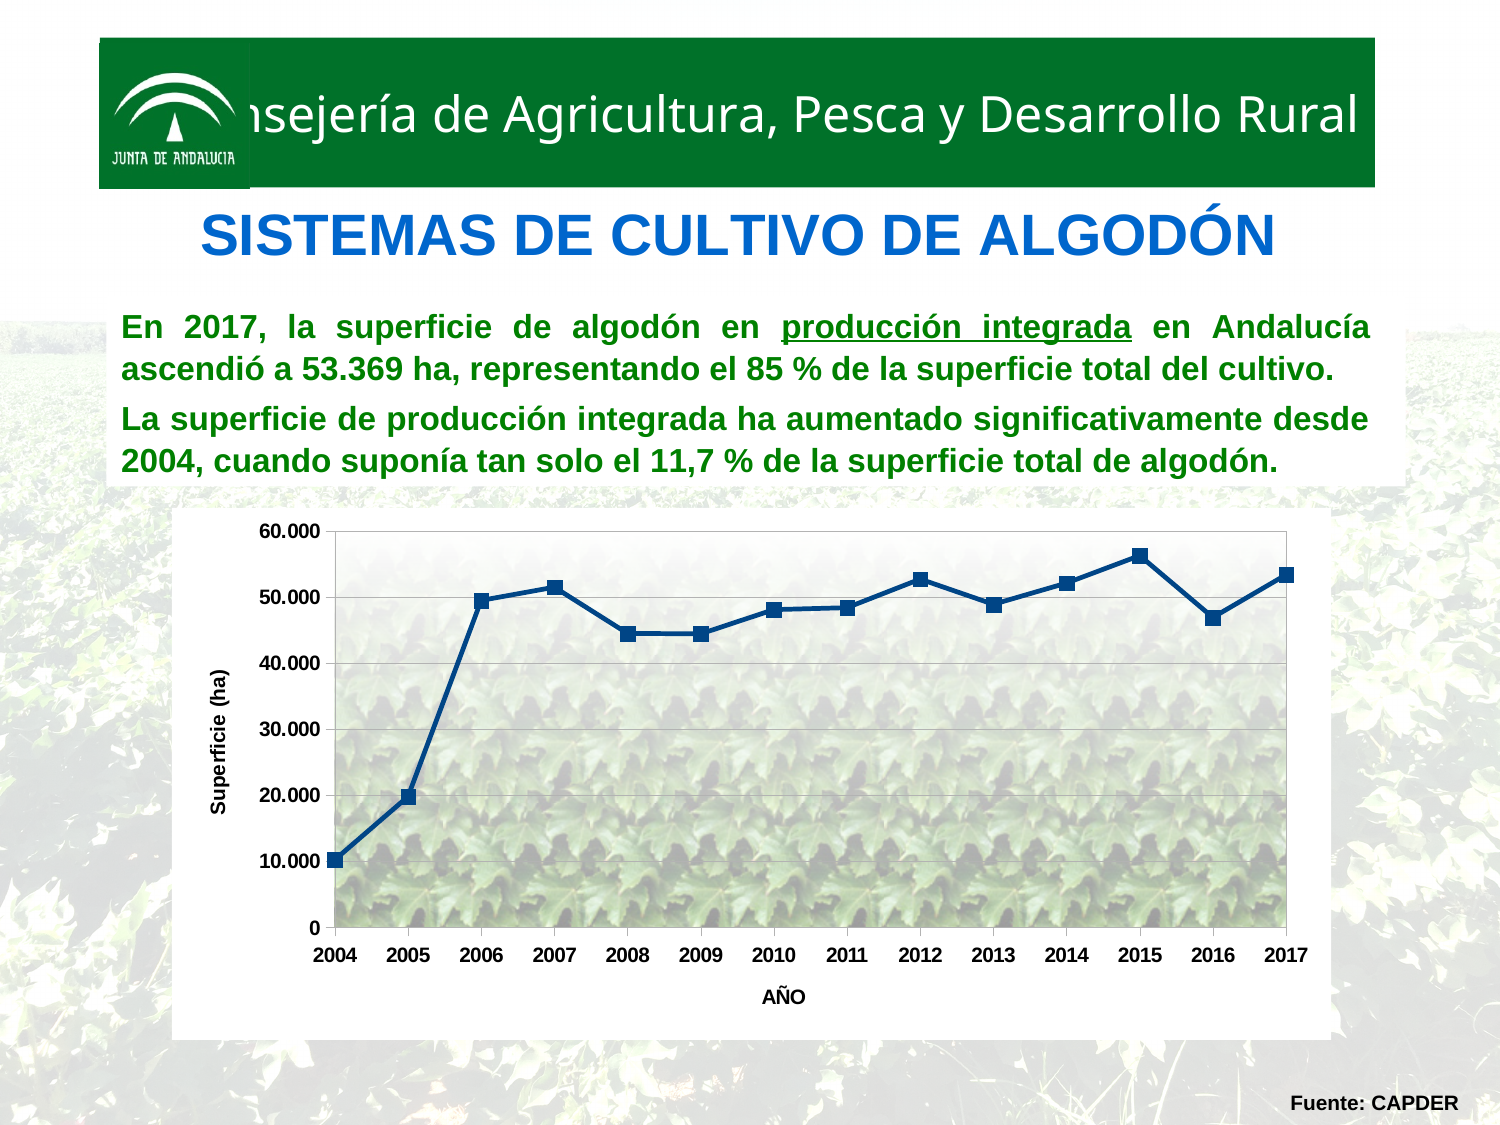

# Consejería de Agricultura, Pesca y Desarrollo Rural
SISTEMAS DE CULTIVO DE ALGODÓN
En 2017, la superficie de algodón en producción integrada en Andalucía ascendió a 53.369 ha, representando el 85 % de la superficie total del cultivo.
La superficie de producción integrada ha aumentado significativamente desde 2004, cuando suponía tan solo el 11,7 % de la superficie total de algodón.
Fuente: CAPDER